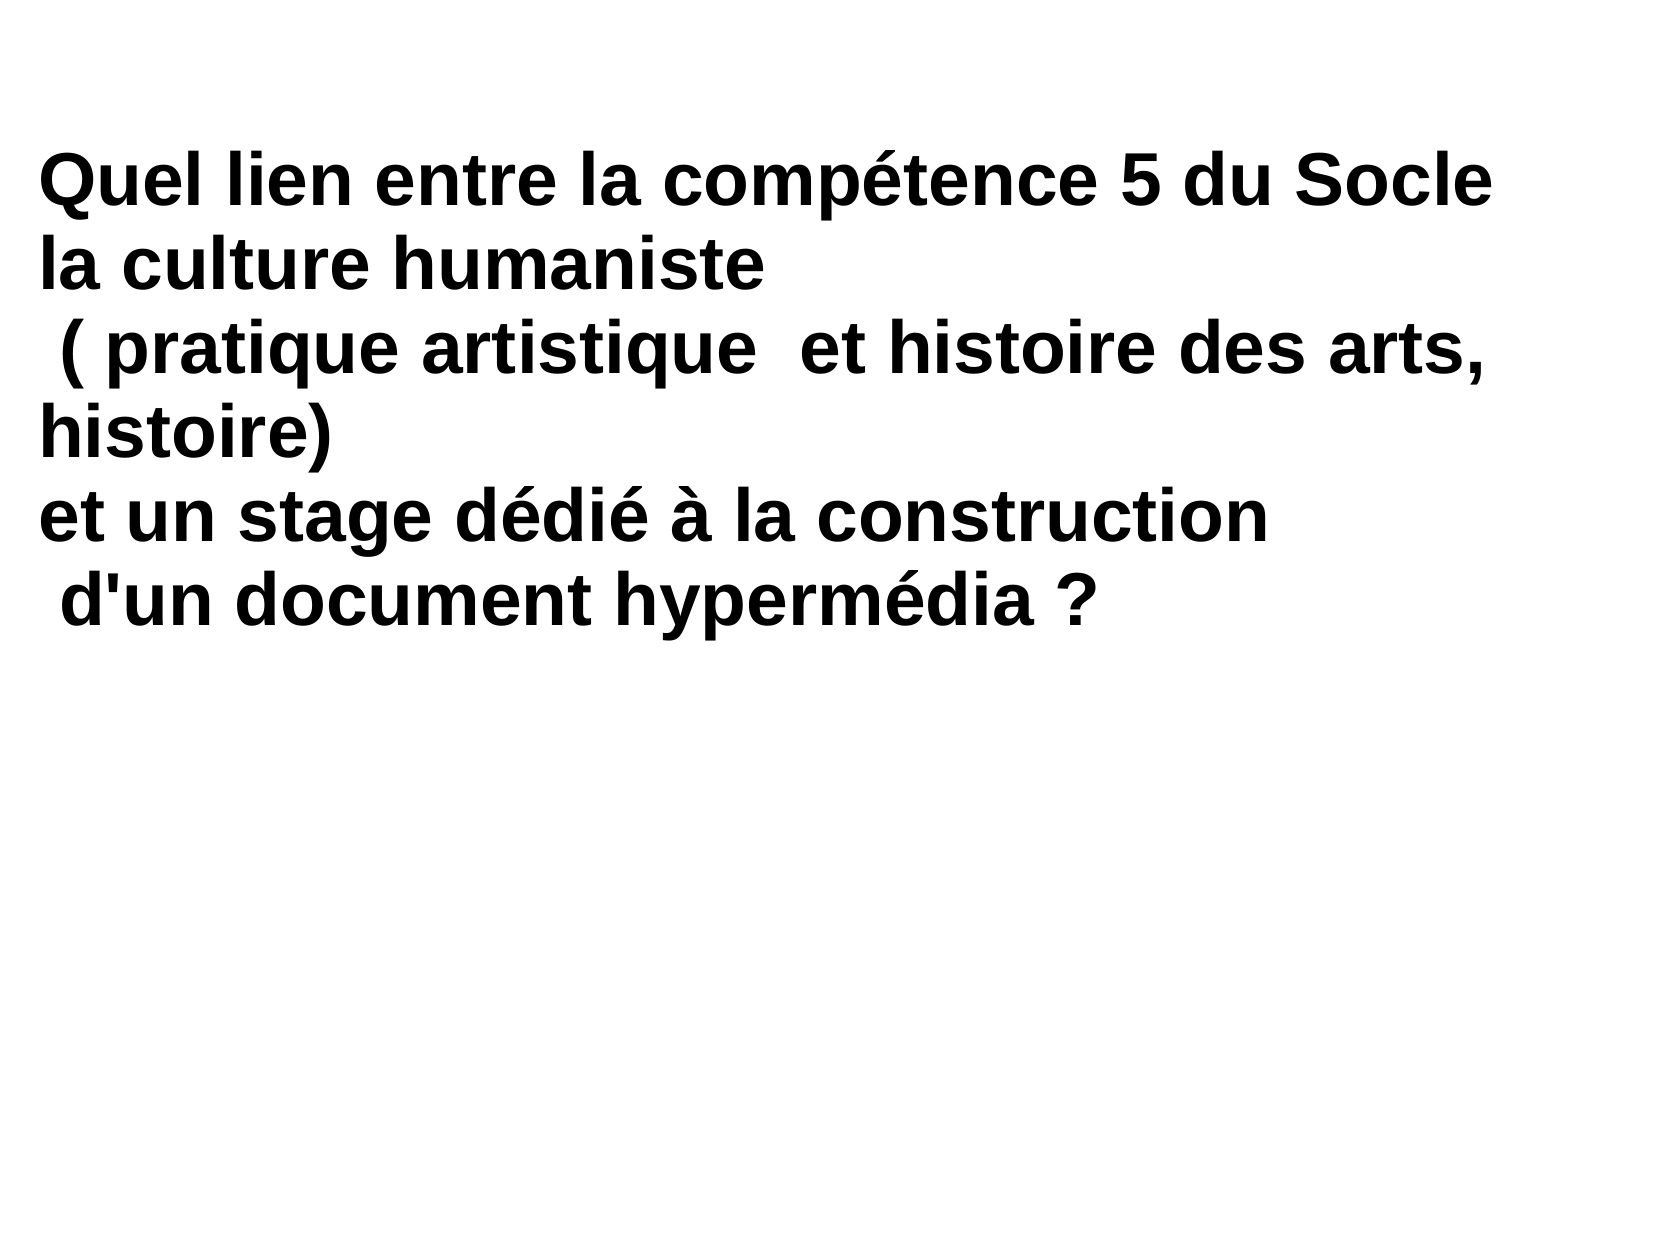

Quel lien entre la compétence 5 du Socle
la culture humaniste
 ( pratique artistique et histoire des arts, histoire)
et un stage dédié à la construction
 d'un document hypermédia ?